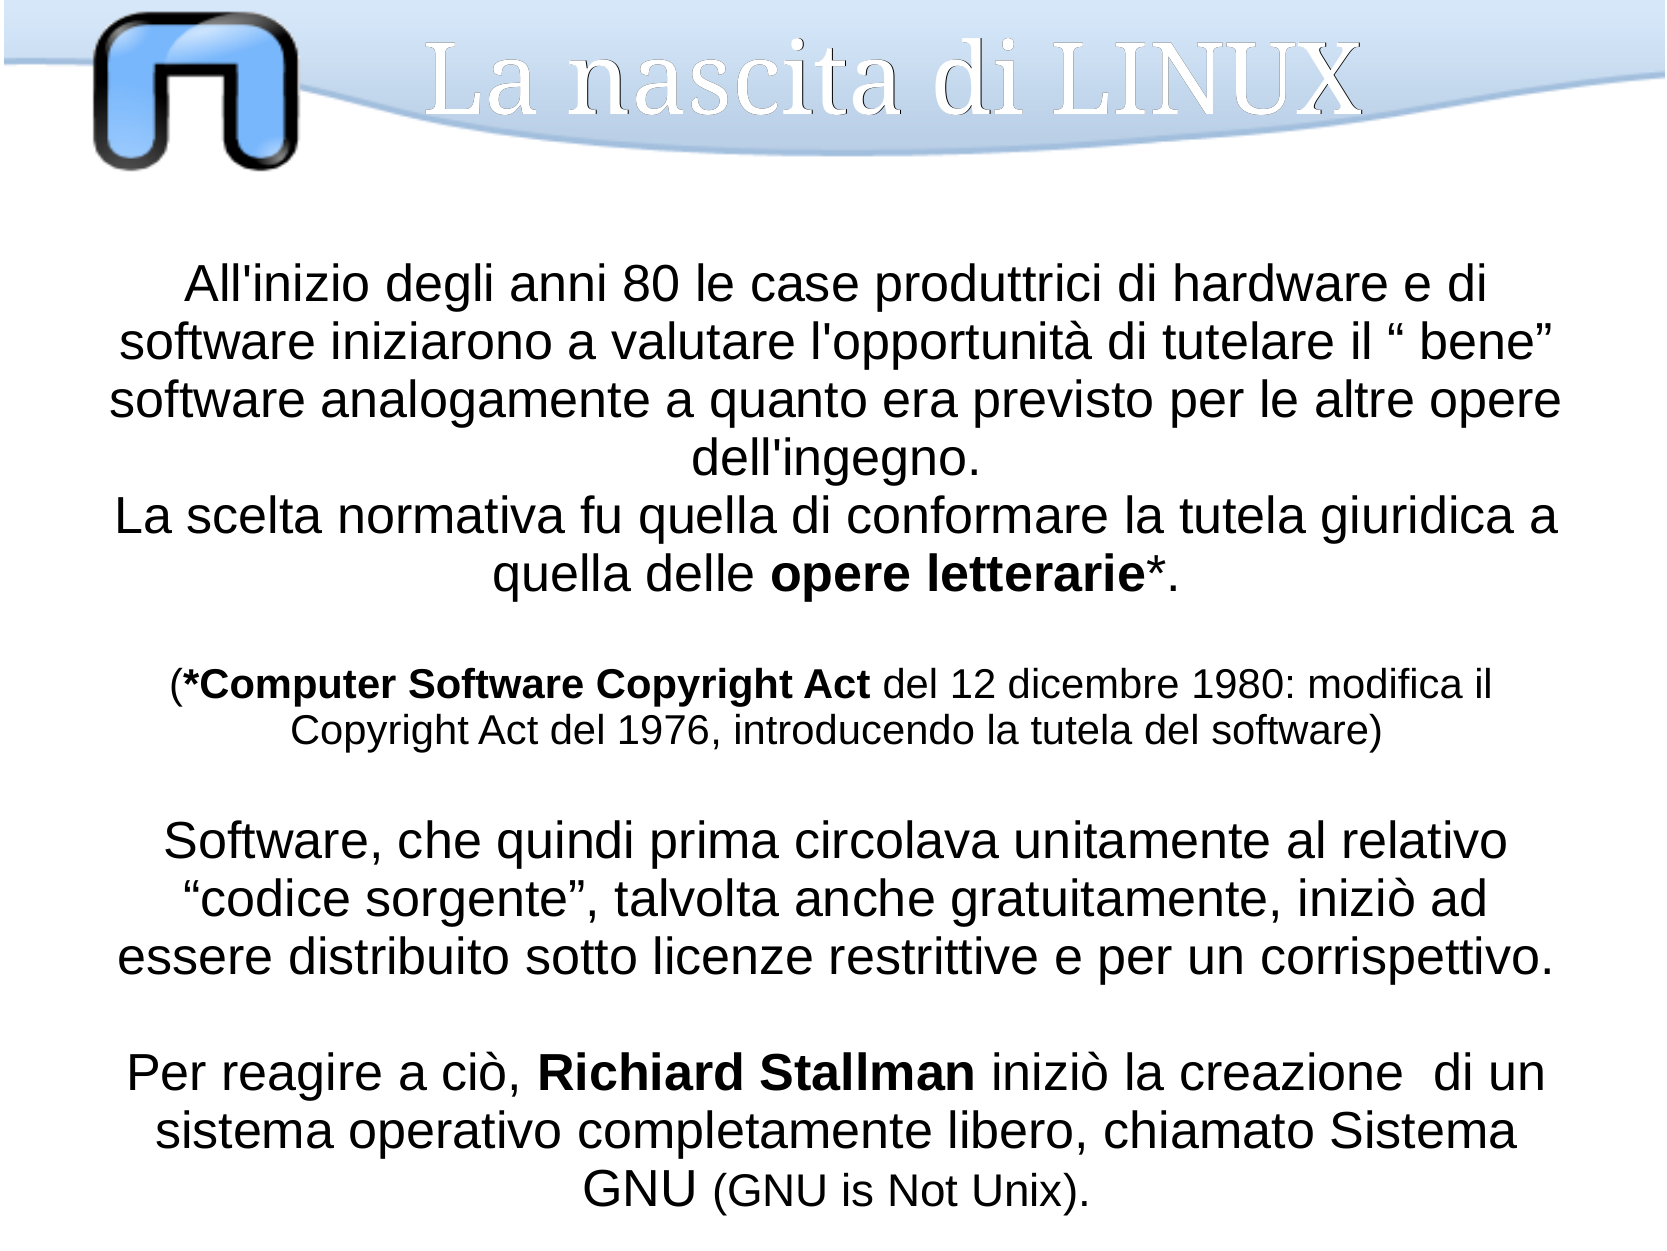

La nascita di LINUX
# All'inizio degli anni 80 le case produttrici di hardware e di software iniziarono a valutare l'opportunità di tutelare il “ bene” software analogamente a quanto era previsto per le altre opere dell'ingegno. La scelta normativa fu quella di conformare la tutela giuridica a quella delle opere letterarie*. (*Computer Software Copyright Act del 12 dicembre 1980: modifica il Copyright Act del 1976, introducendo la tutela del software) Software, che quindi prima circolava unitamente al relativo “codice sorgente”, talvolta anche gratuitamente, iniziò ad essere distribuito sotto licenze restrittive e per un corrispettivo. Per reagire a ciò, Richiard Stallman iniziò la creazione di un sistema operativo completamente libero, chiamato Sistema GNU (GNU is Not Unix).